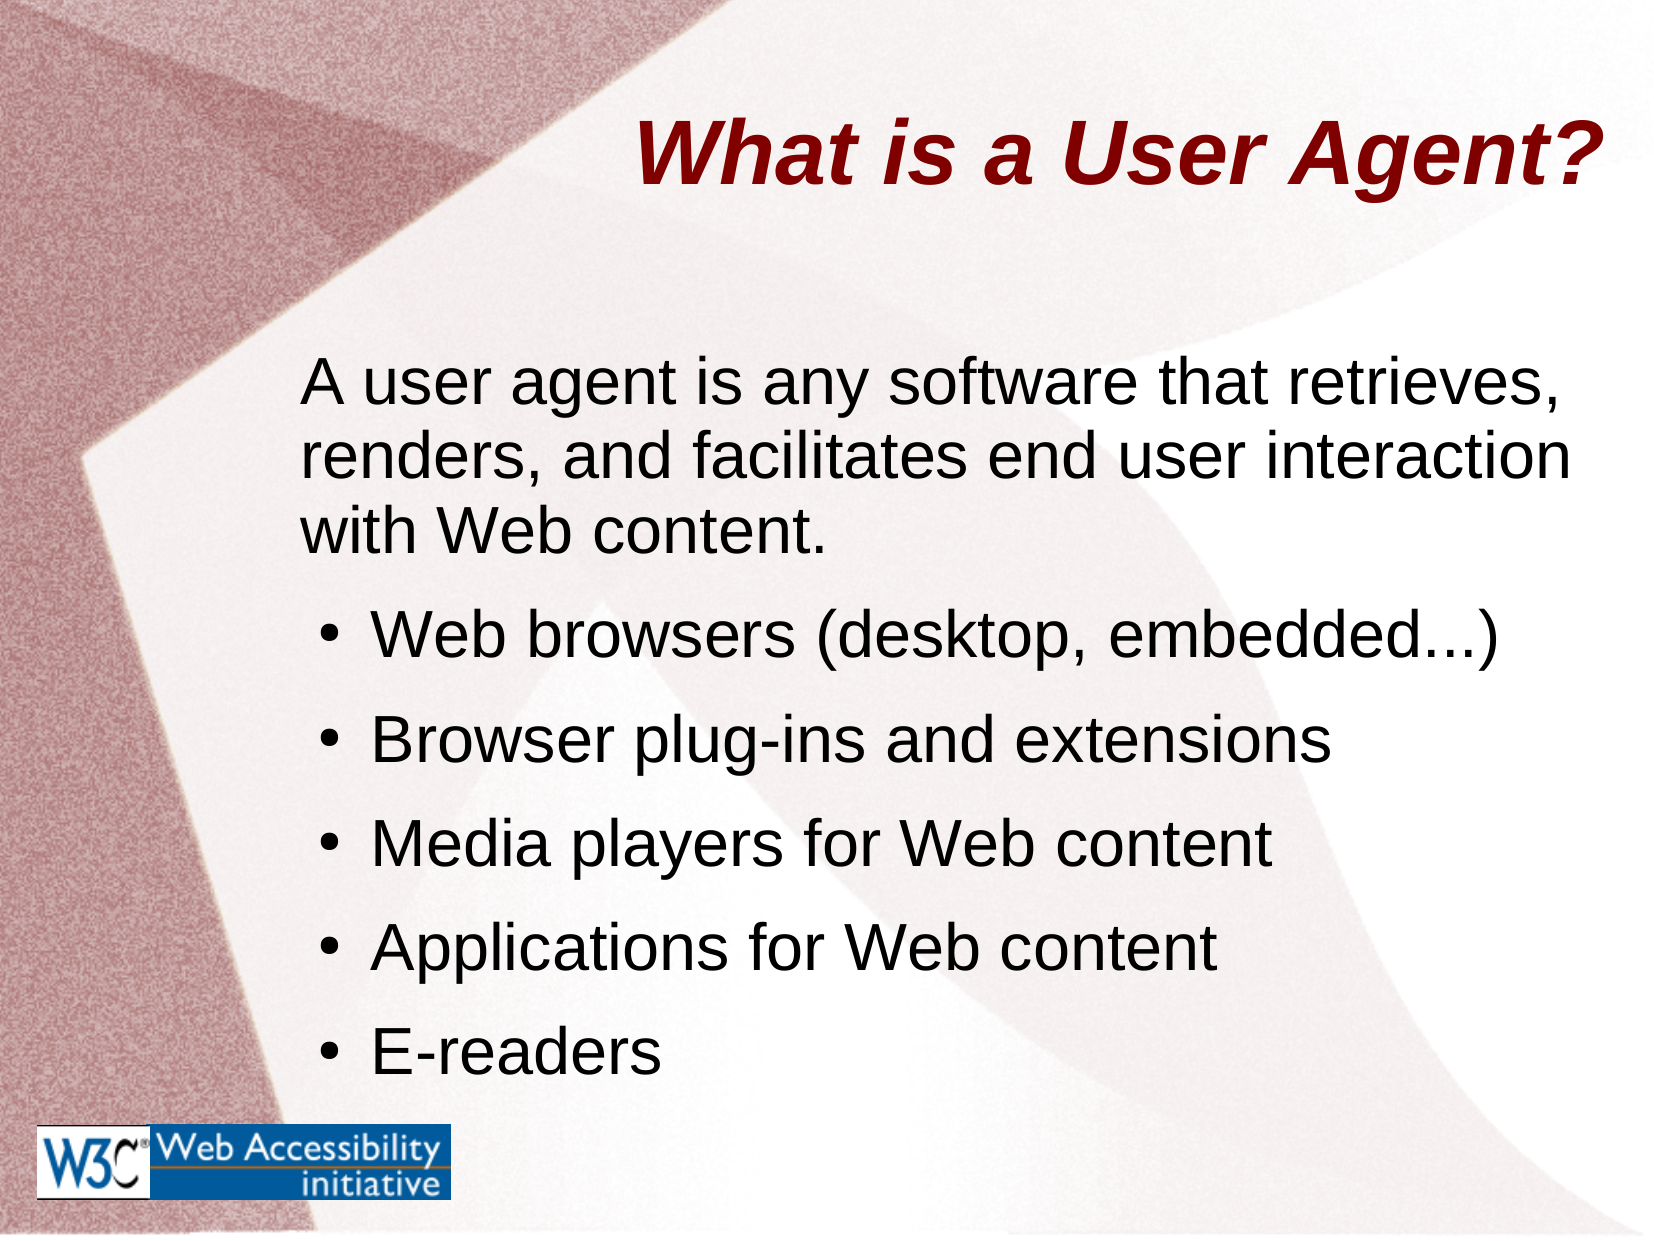

# What is a User Agent?
A user agent is any software that retrieves, renders, and facilitates end user interaction with Web content.
Web browsers (desktop, embedded...)
Browser plug-ins and extensions
Media players for Web content
Applications for Web content
E-readers